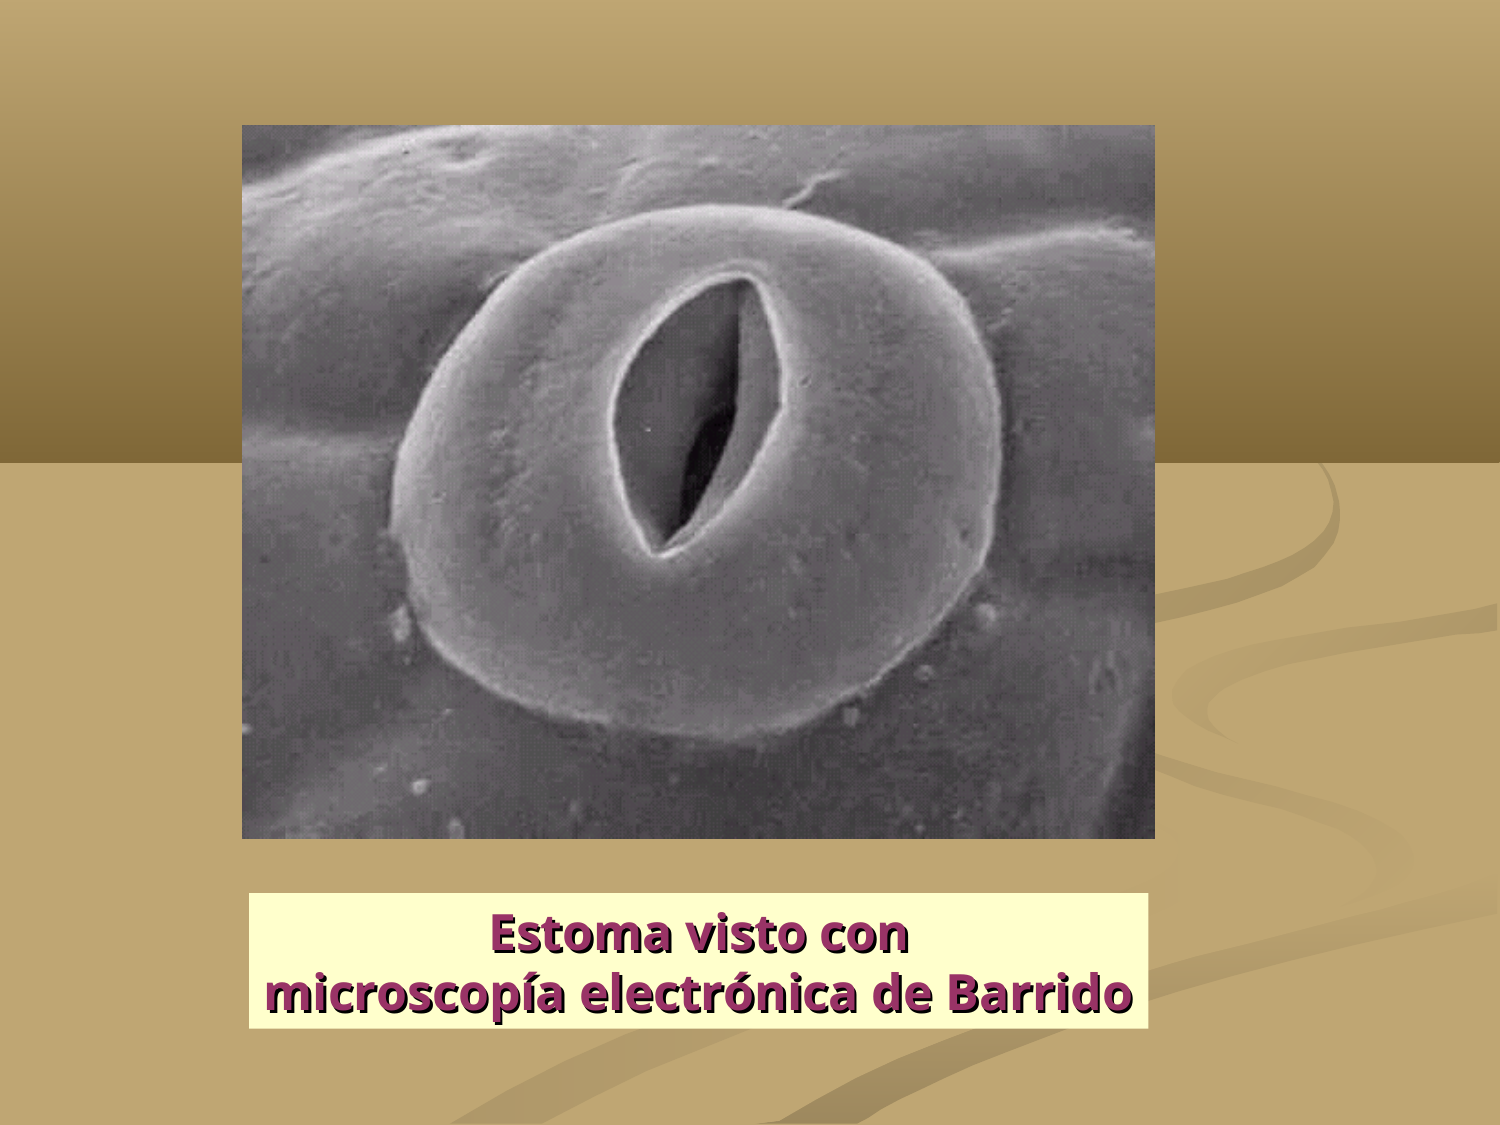

Estoma visto con
microscopía electrónica de Barrido